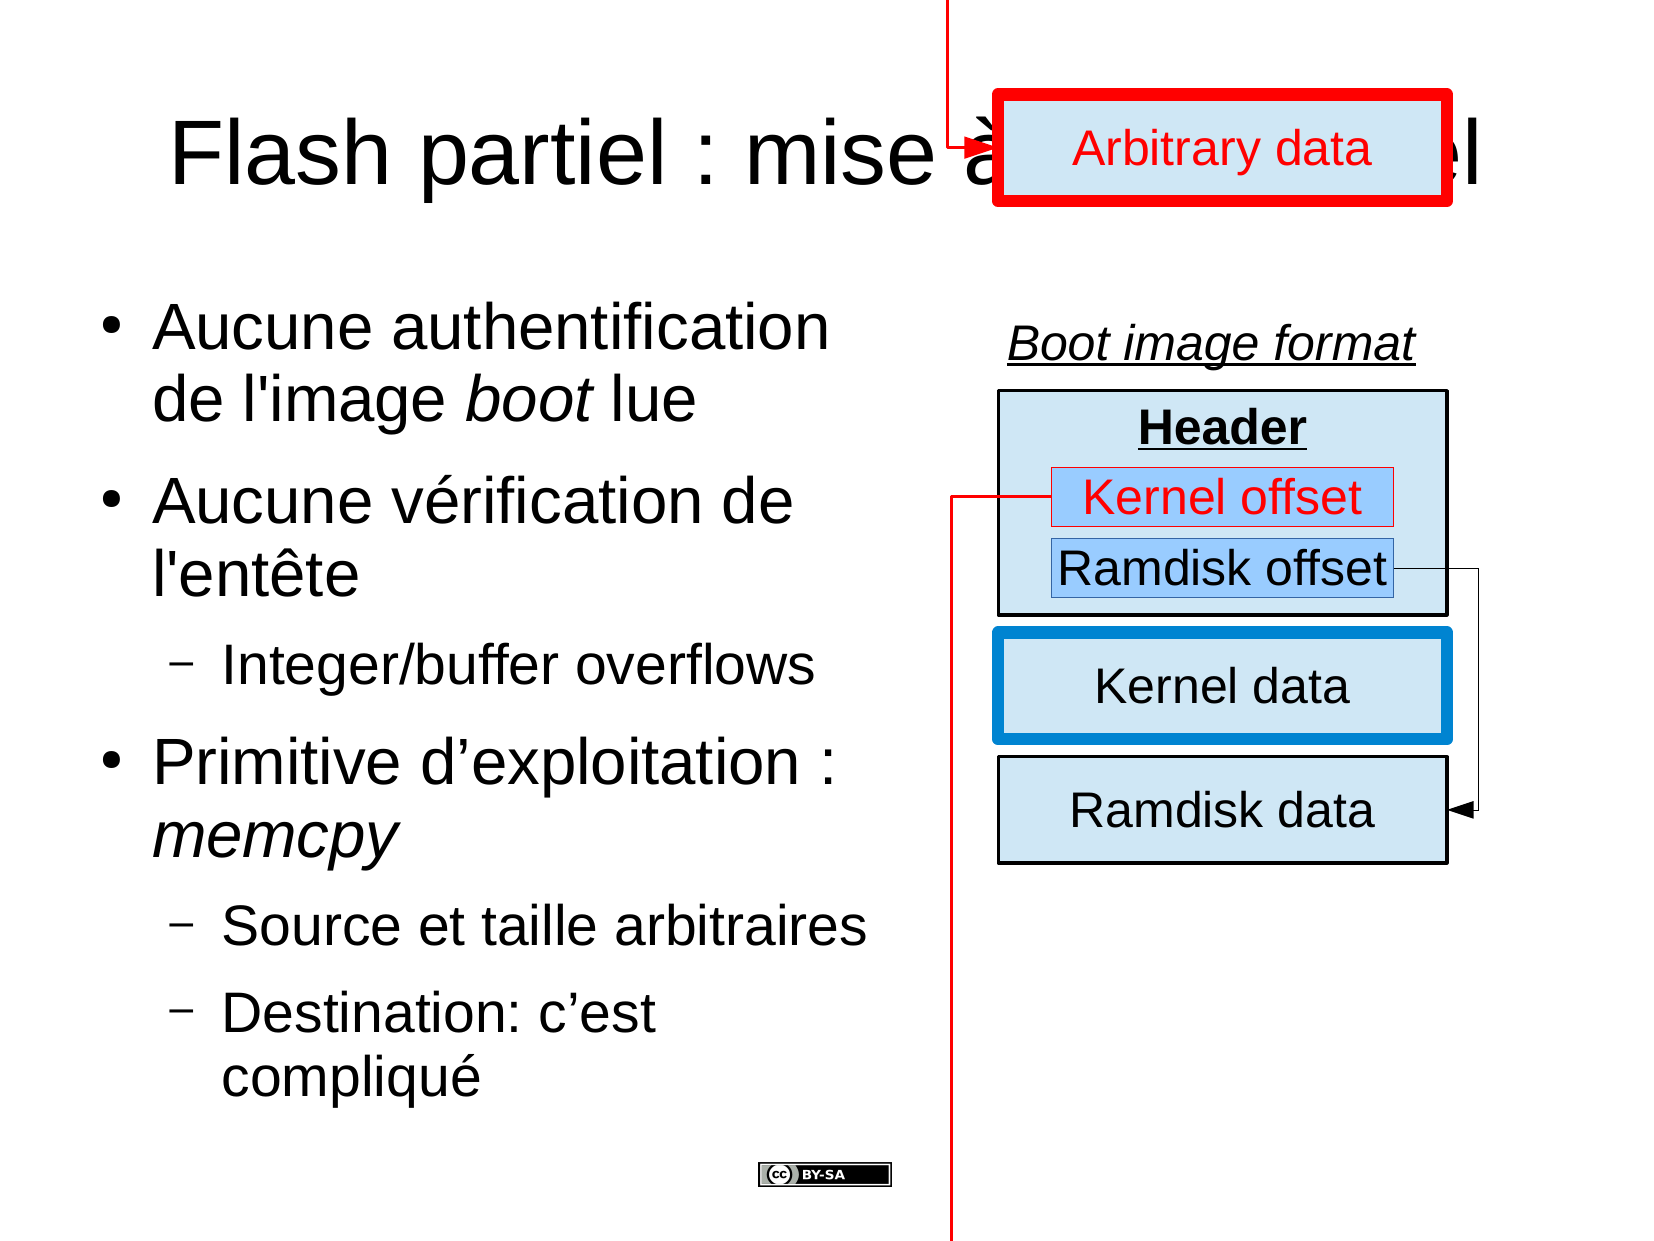

# Flash partiel : mise à jour Kernel
Arbitrary data
Aucune authentification de l'image boot lue
Aucune vérification de l'entête
Integer/buffer overflows
Primitive d’exploitation : memcpy
Source et taille arbitraires
Destination: c’est compliqué
Boot image format
Header
Kernel offset
Ramdisk offset
Kernel data
Ramdisk data